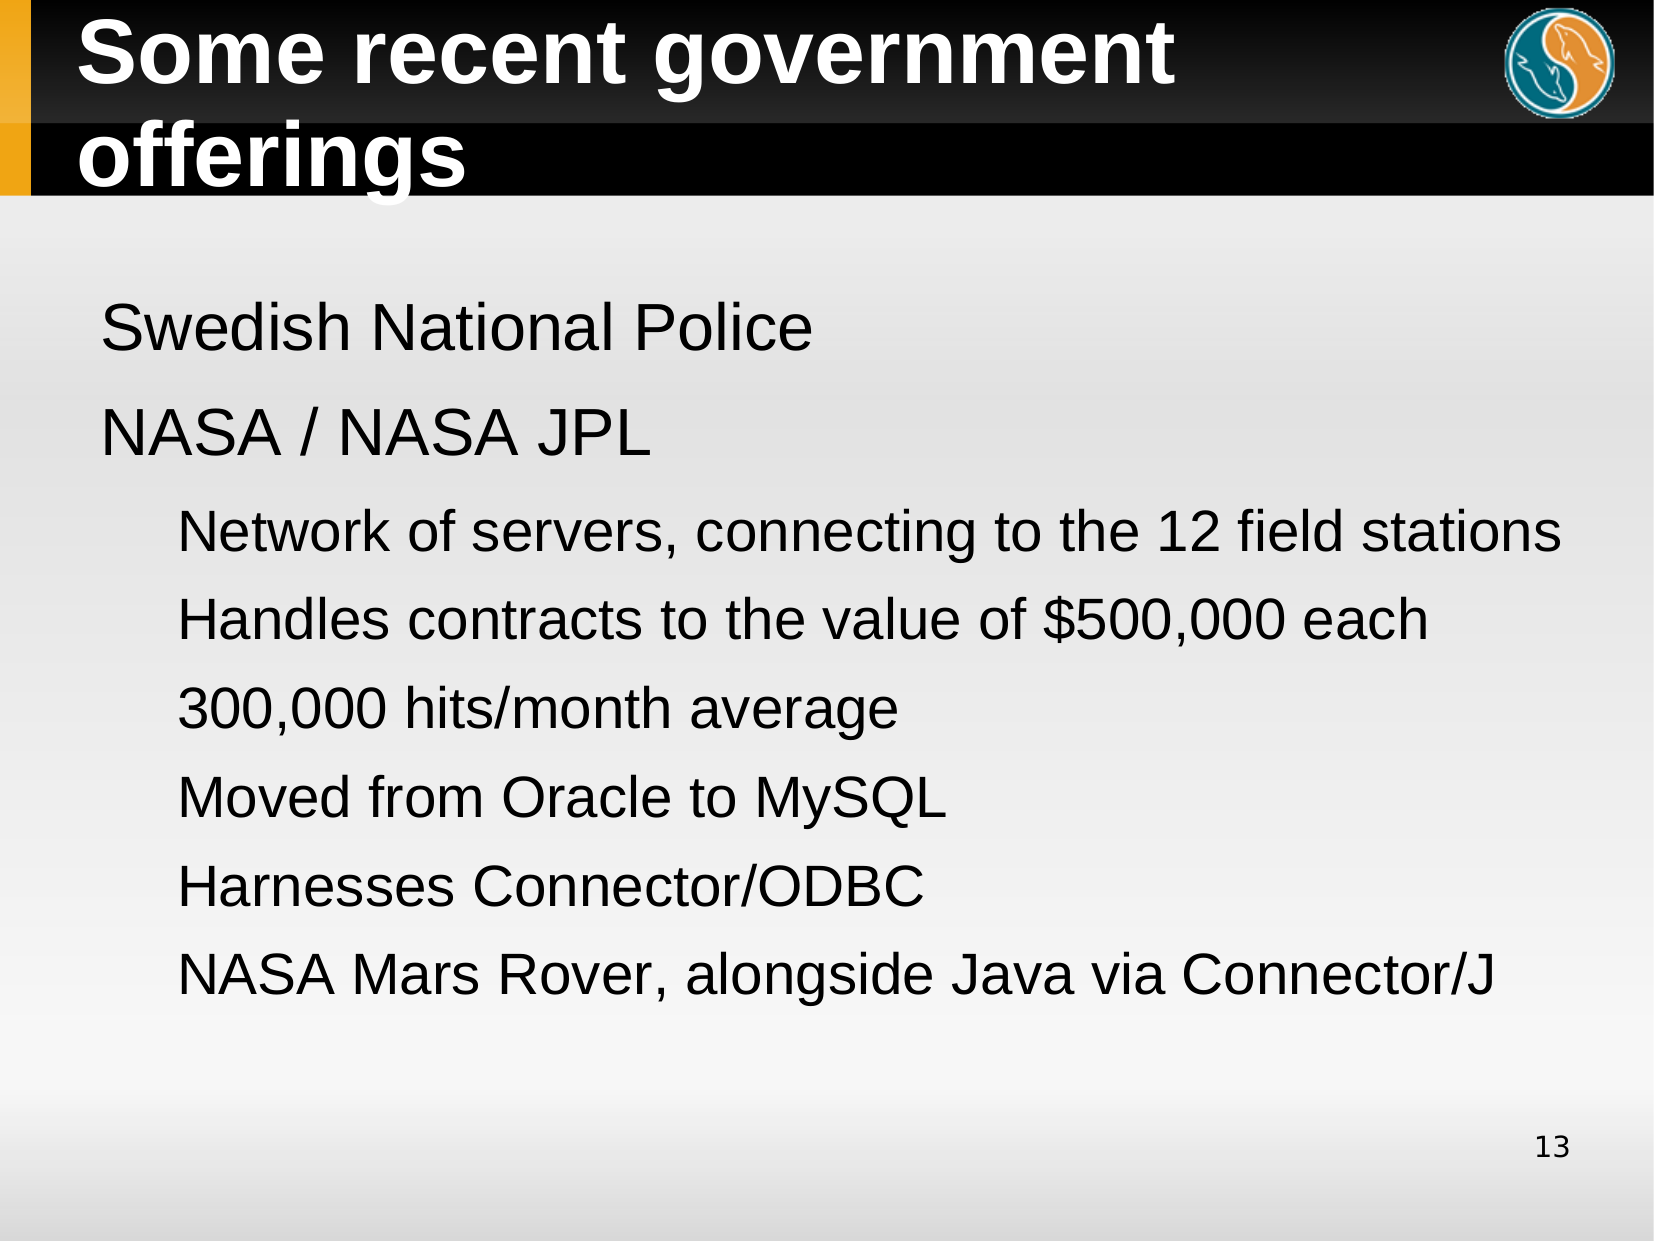

# Some recent government offerings
Swedish National Police
NASA / NASA JPL
Network of servers, connecting to the 12 field stations
Handles contracts to the value of $500,000 each
300,000 hits/month average
Moved from Oracle to MySQL
Harnesses Connector/ODBC
NASA Mars Rover, alongside Java via Connector/J
13